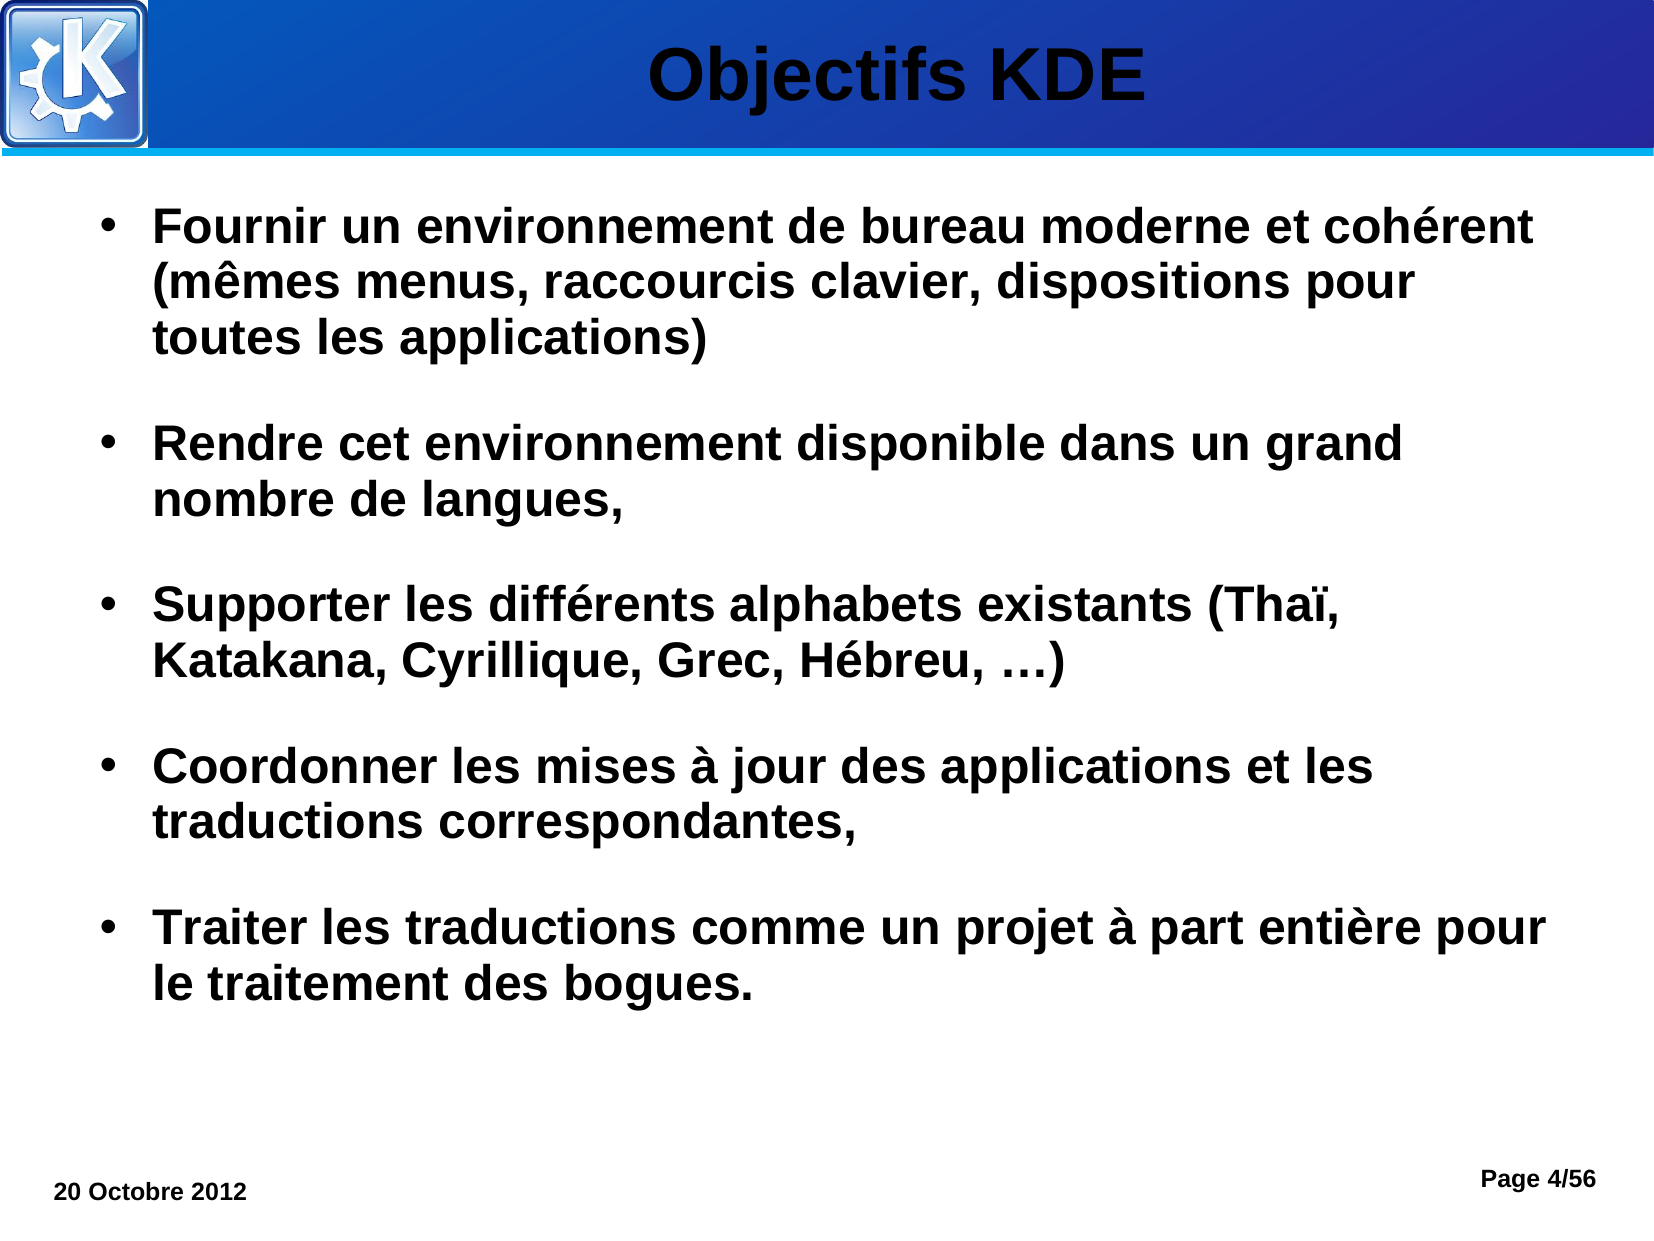

Objectifs KDE
Fournir un environnement de bureau moderne et cohérent (mêmes menus, raccourcis clavier, dispositions pour toutes les applications)
Rendre cet environnement disponible dans un grand nombre de langues,
Supporter les différents alphabets existants (Thaï, Katakana, Cyrillique, Grec, Hébreu, …)
Coordonner les mises à jour des applications et les traductions correspondantes,
Traiter les traductions comme un projet à part entière pour le traitement des bogues.